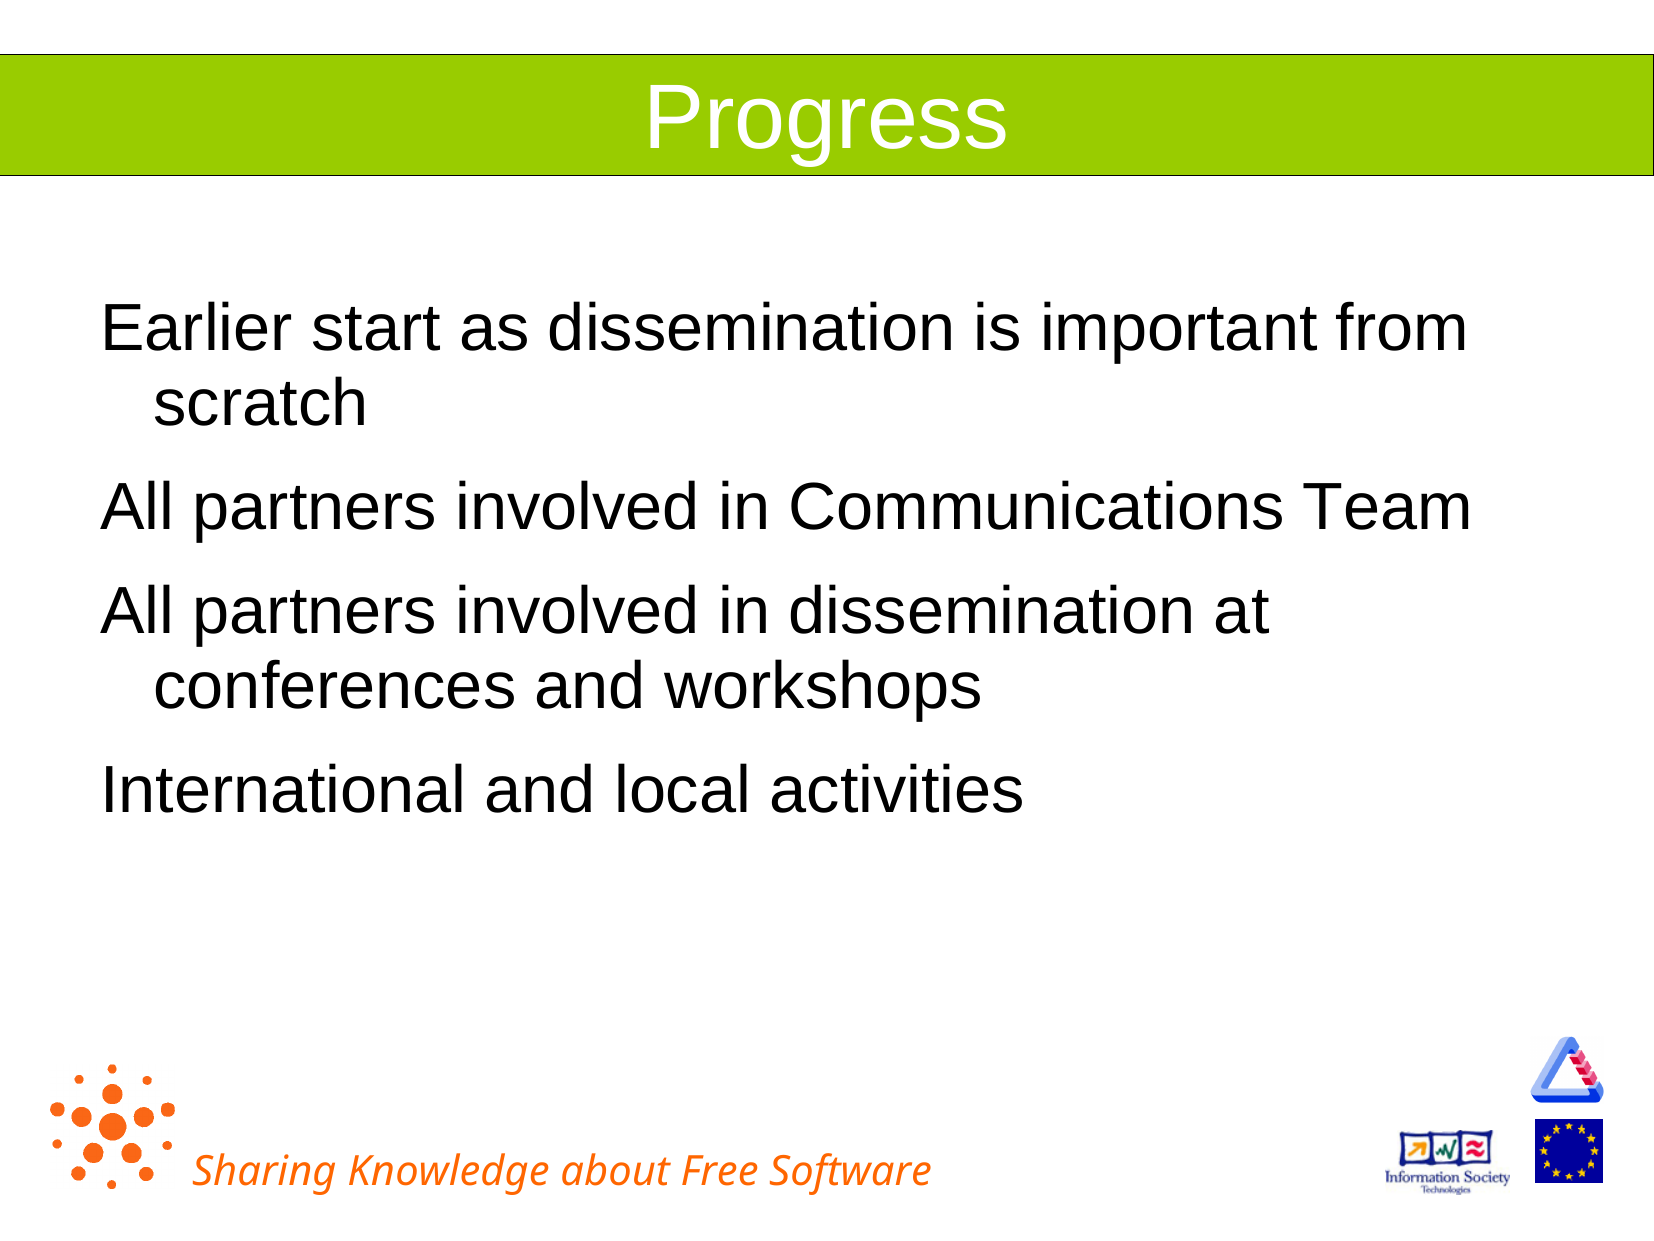

# Progress
Earlier start as dissemination is important from scratch
All partners involved in Communications Team
All partners involved in dissemination at conferences and workshops
International and local activities